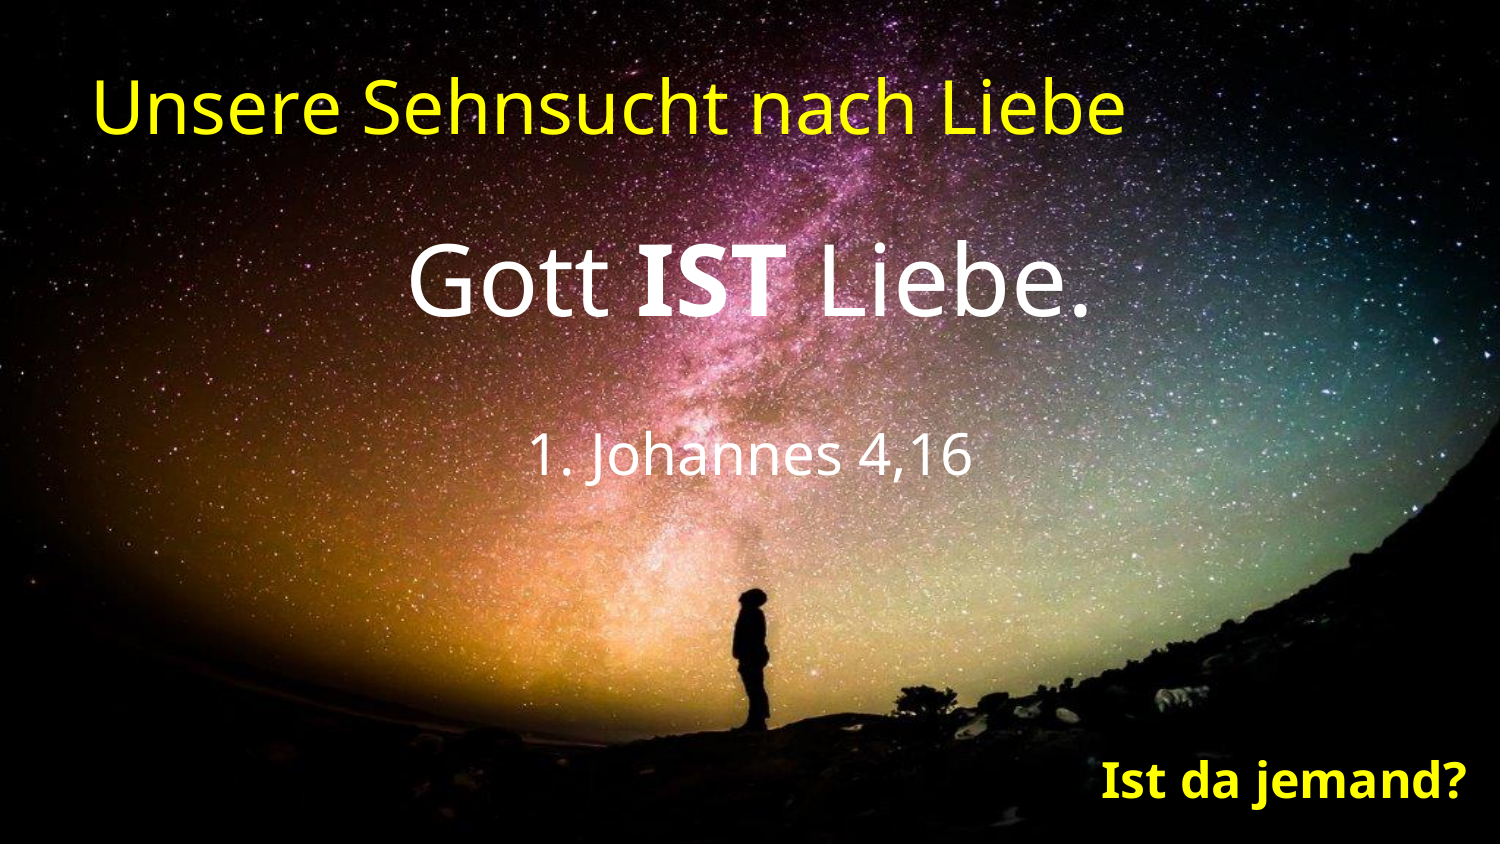

# Unsere Sehnsucht nach Liebe
Gott IST Liebe.
1. Johannes 4,16
Ist da jemand?